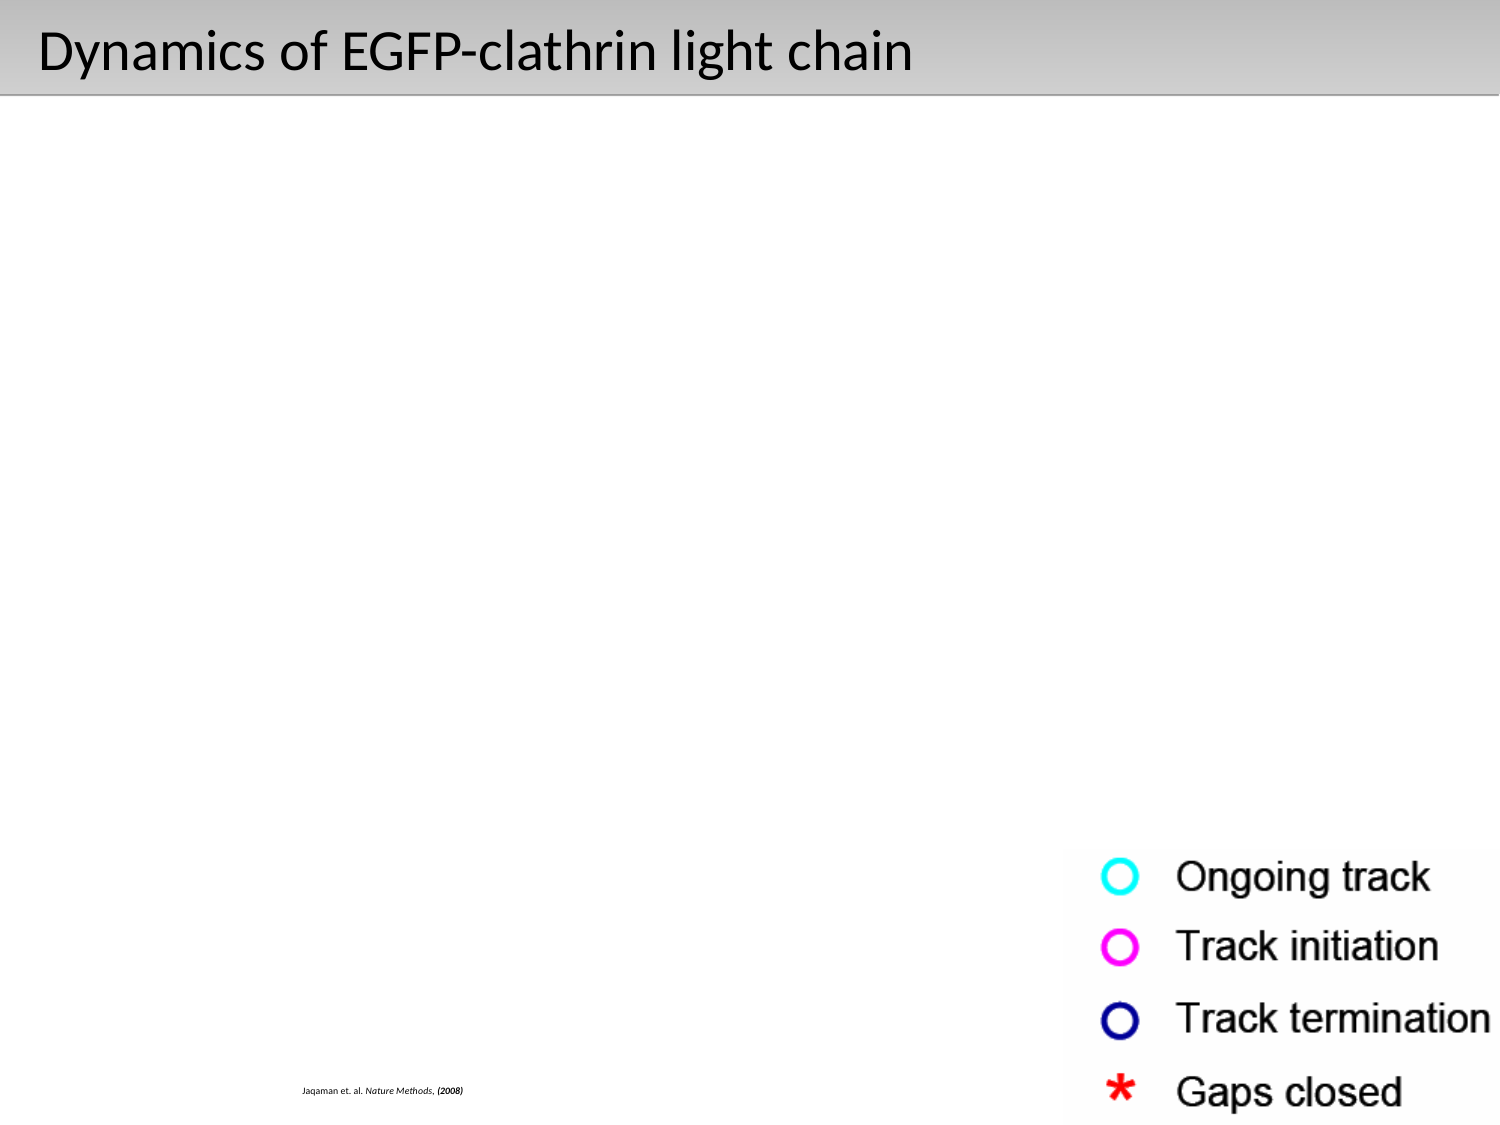

# Dynamics of EGFP-clathrin light chain
Jaqaman et. al. Nature Methods, (2008)